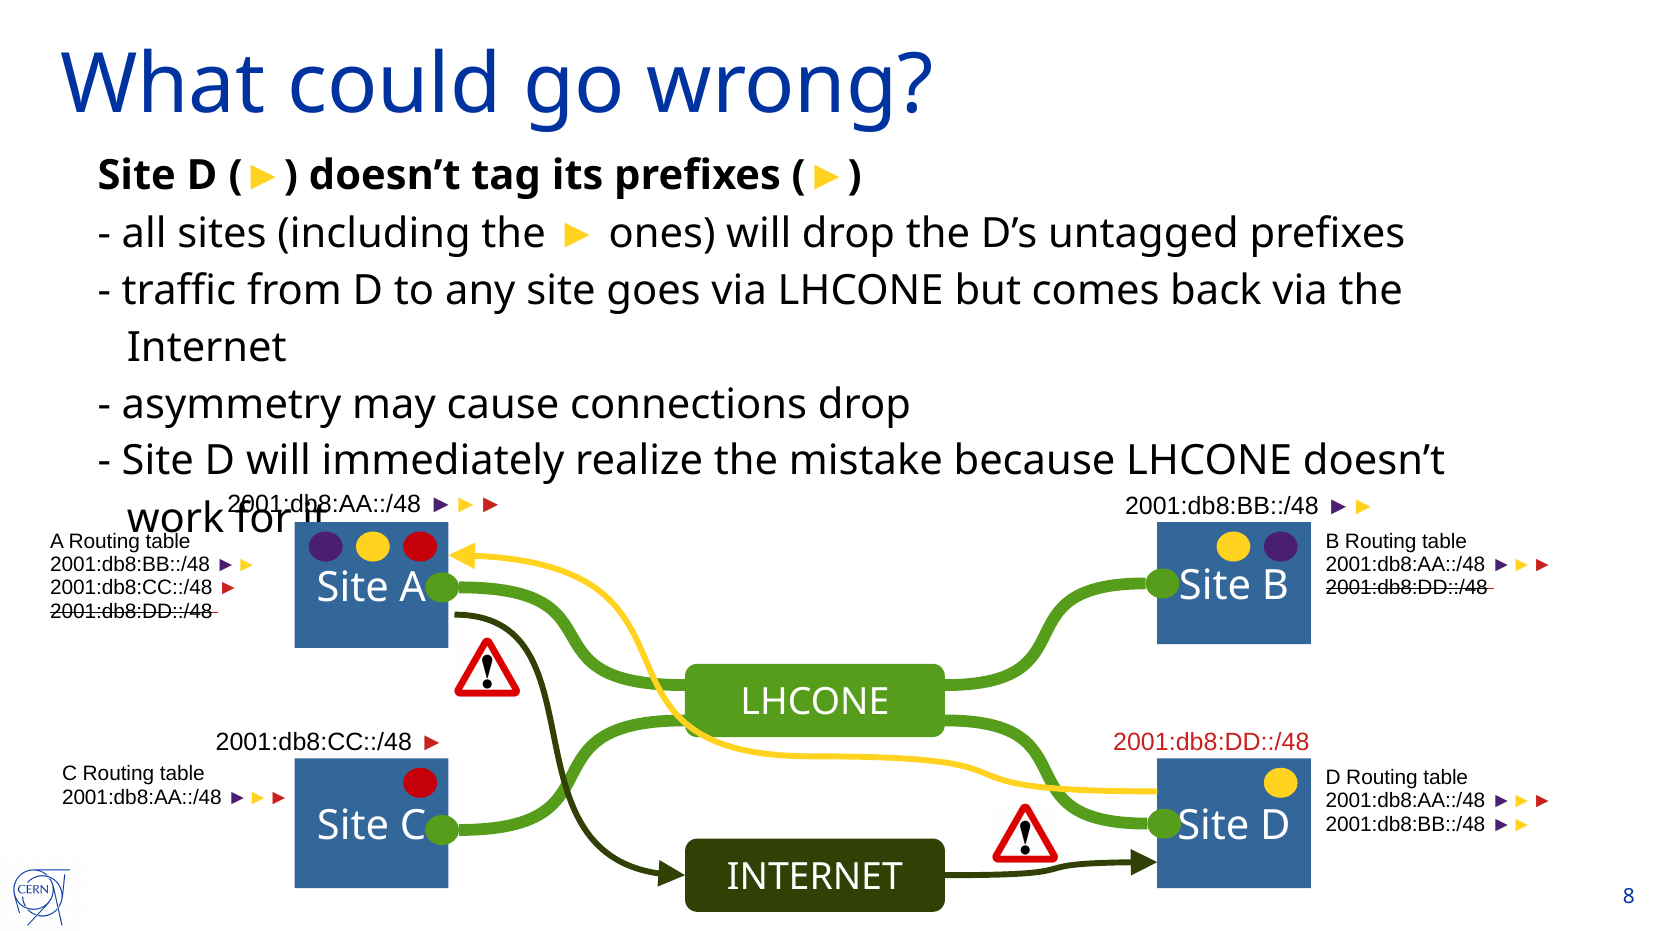

# What could go wrong?
Site D (►) doesn’t tag its prefixes (►)
- all sites (including the ► ones) will drop the D’s untagged prefixes
- traffic from D to any site goes via LHCONE but comes back via the Internet
- asymmetry may cause connections drop
- Site D will immediately realize the mistake because LHCONE doesn’t work for it
2001:db8:AA::/48 ►►►
2001:db8:BB::/48 ►►
A Routing table
2001:db8:BB::/48 ►►
2001:db8:CC::/48 ►
2001:db8:DD::/48
Site A
Site B
B Routing table
2001:db8:AA::/48 ►►►
2001:db8:DD::/48
LHCONE
2001:db8:CC::/48 ►
2001:db8:DD::/48
C Routing table
2001:db8:AA::/48 ►►►
Site C
Site D
D Routing table
2001:db8:AA::/48 ►►►
2001:db8:BB::/48 ►►
INTERNET